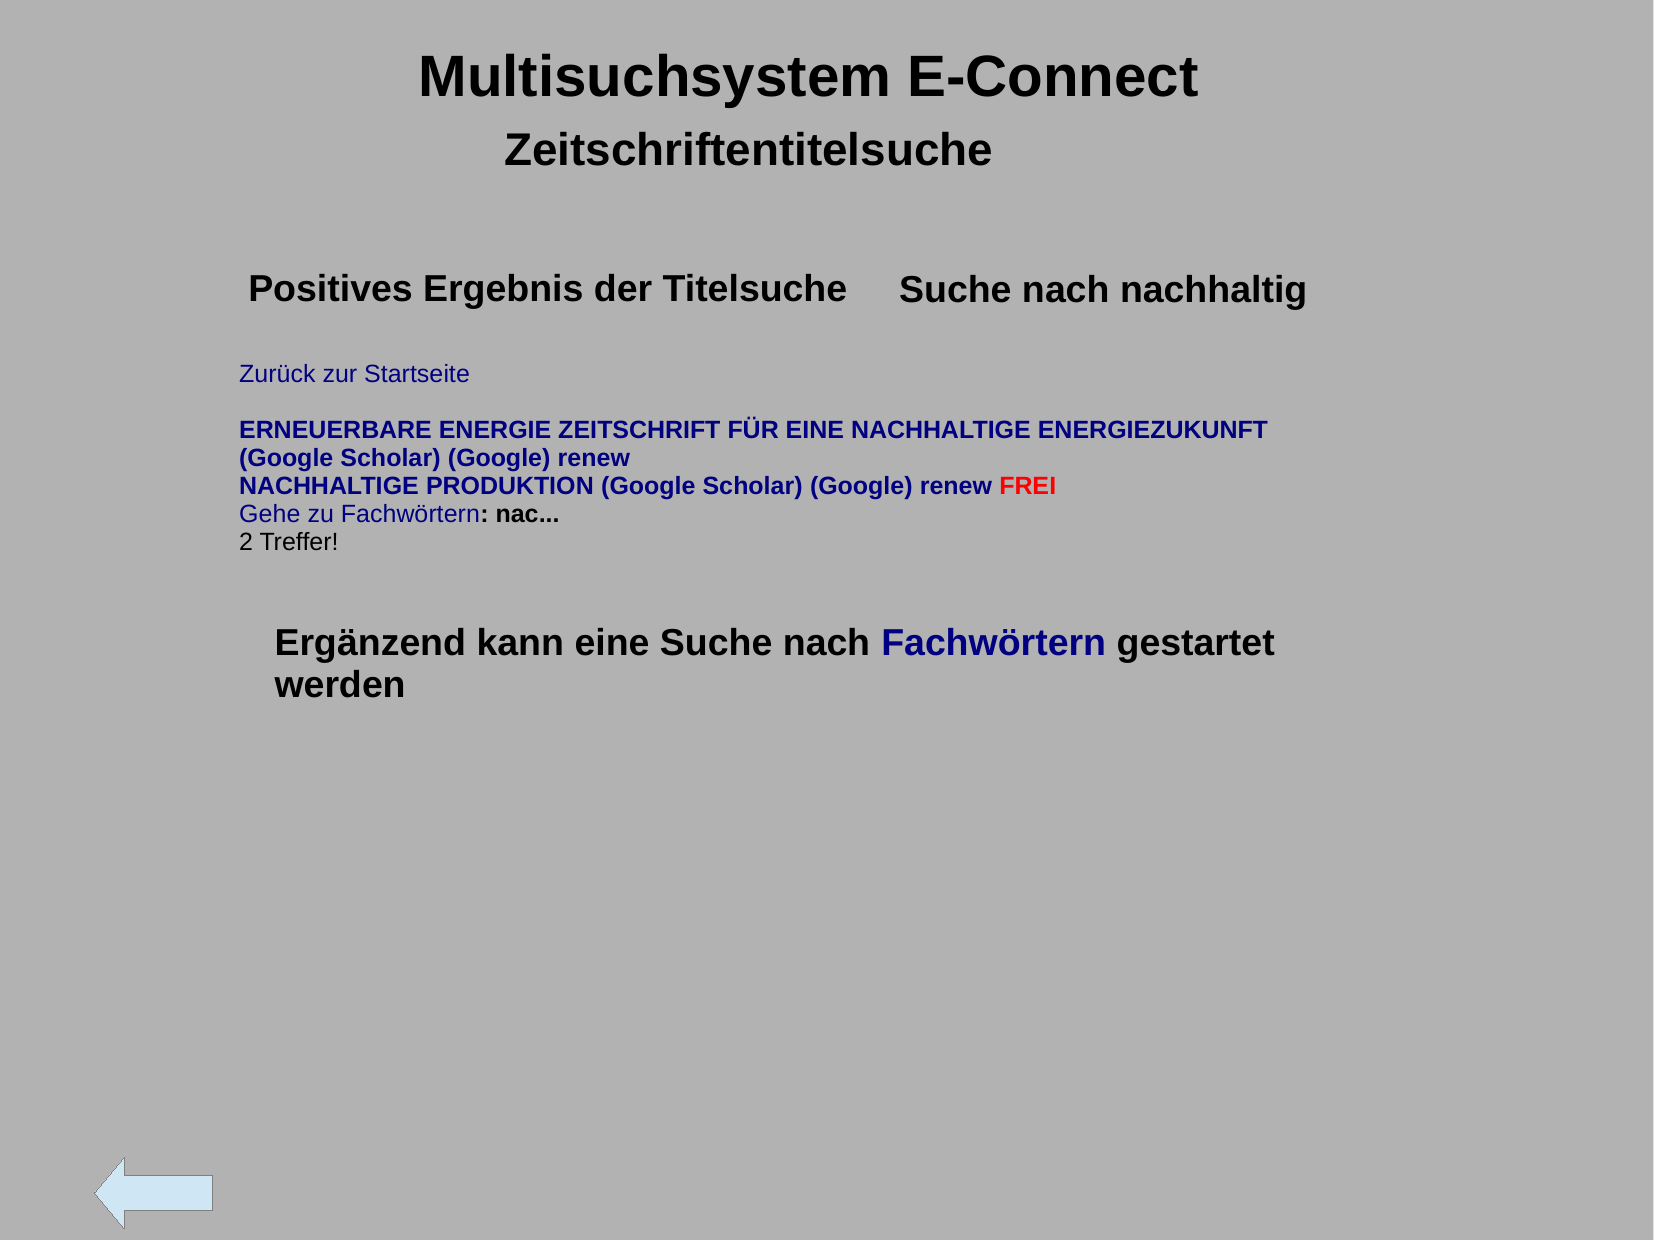

Multisuchsystem E-Connect
Zeitschriftentitelsuche
Zurück zur Startseite
ERNEUERBARE ENERGIE ZEITSCHRIFT FÜR EINE NACHHALTIGE ENERGIEZUKUNFT (Google Scholar) (Google) renew
NACHHALTIGE PRODUKTION (Google Scholar) (Google) renew FREI
Gehe zu Fachwörtern: nac...
2 Treffer!
 Positives Ergebnis der Titelsuche
Suche nach nachhaltig
Ergänzend kann eine Suche nach Fachwörtern gestartet werden